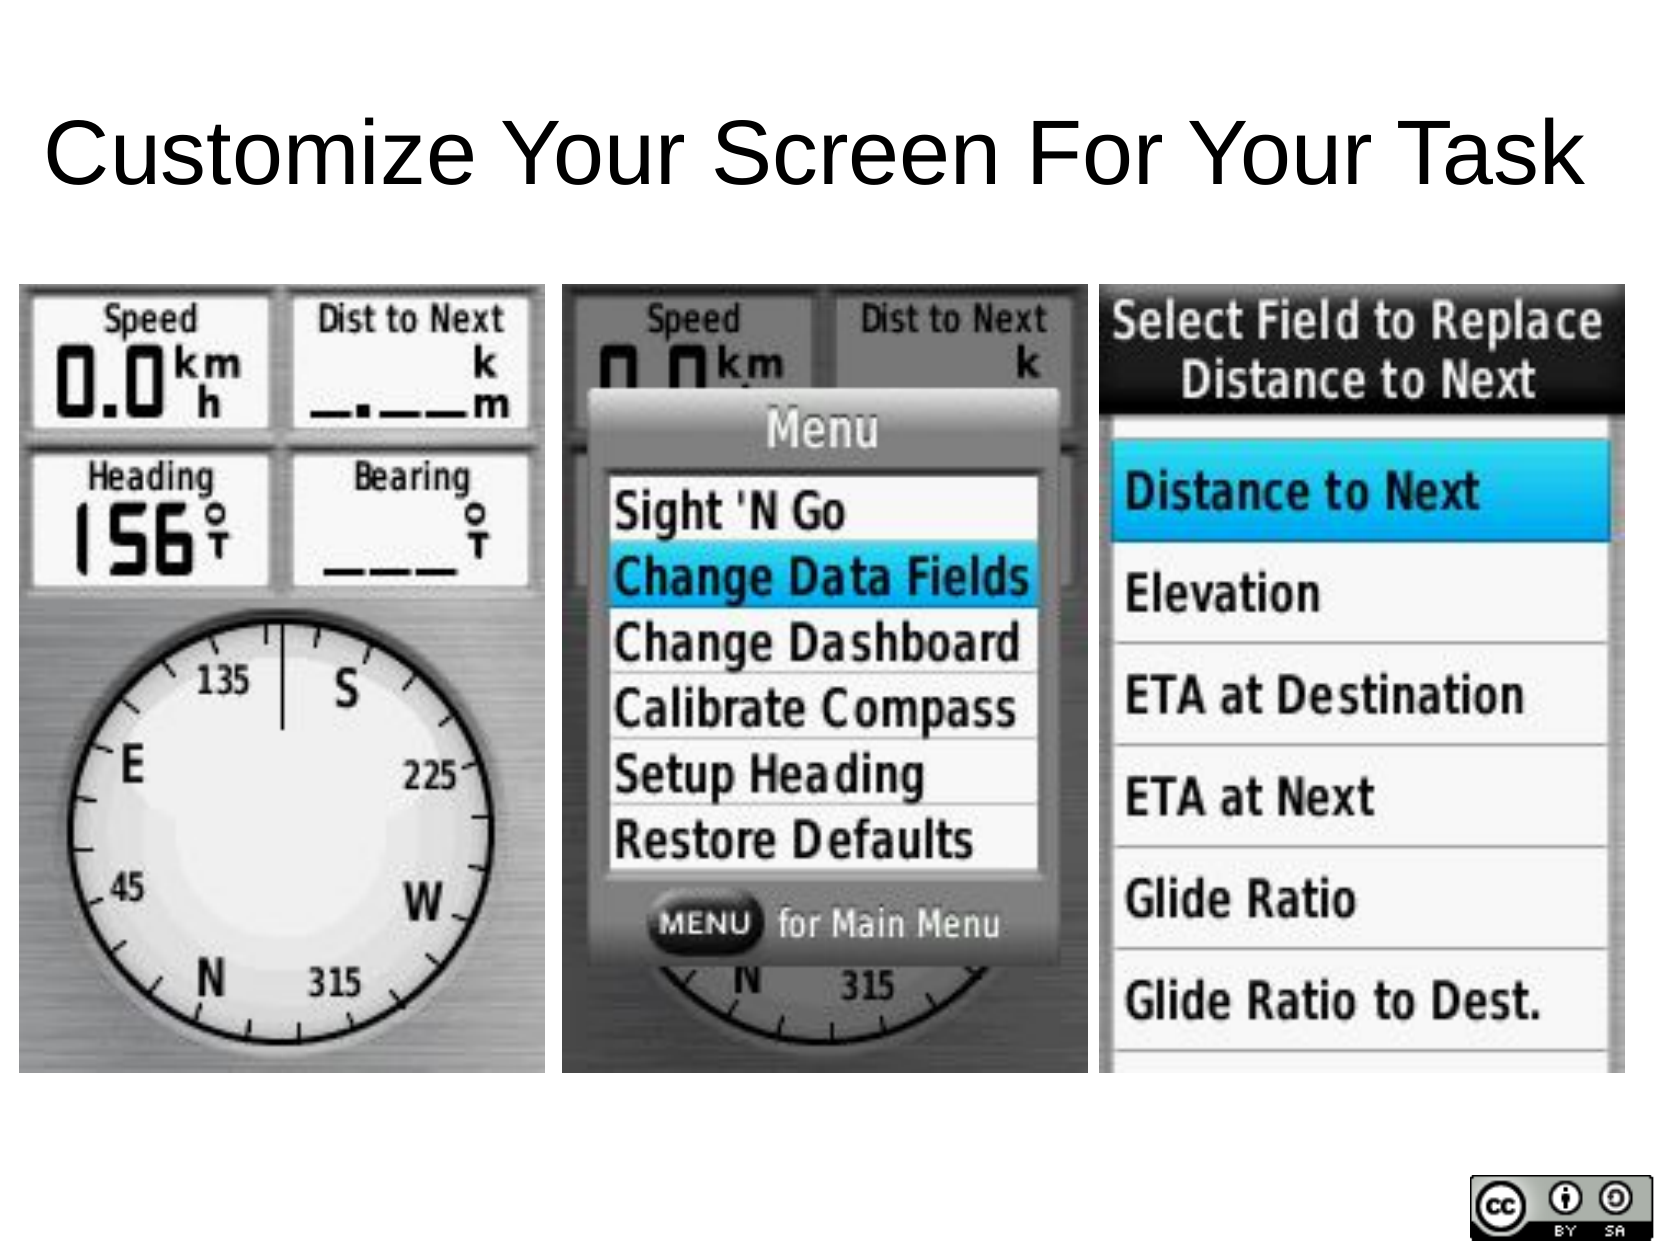

# Customize Your Screen For Your Task